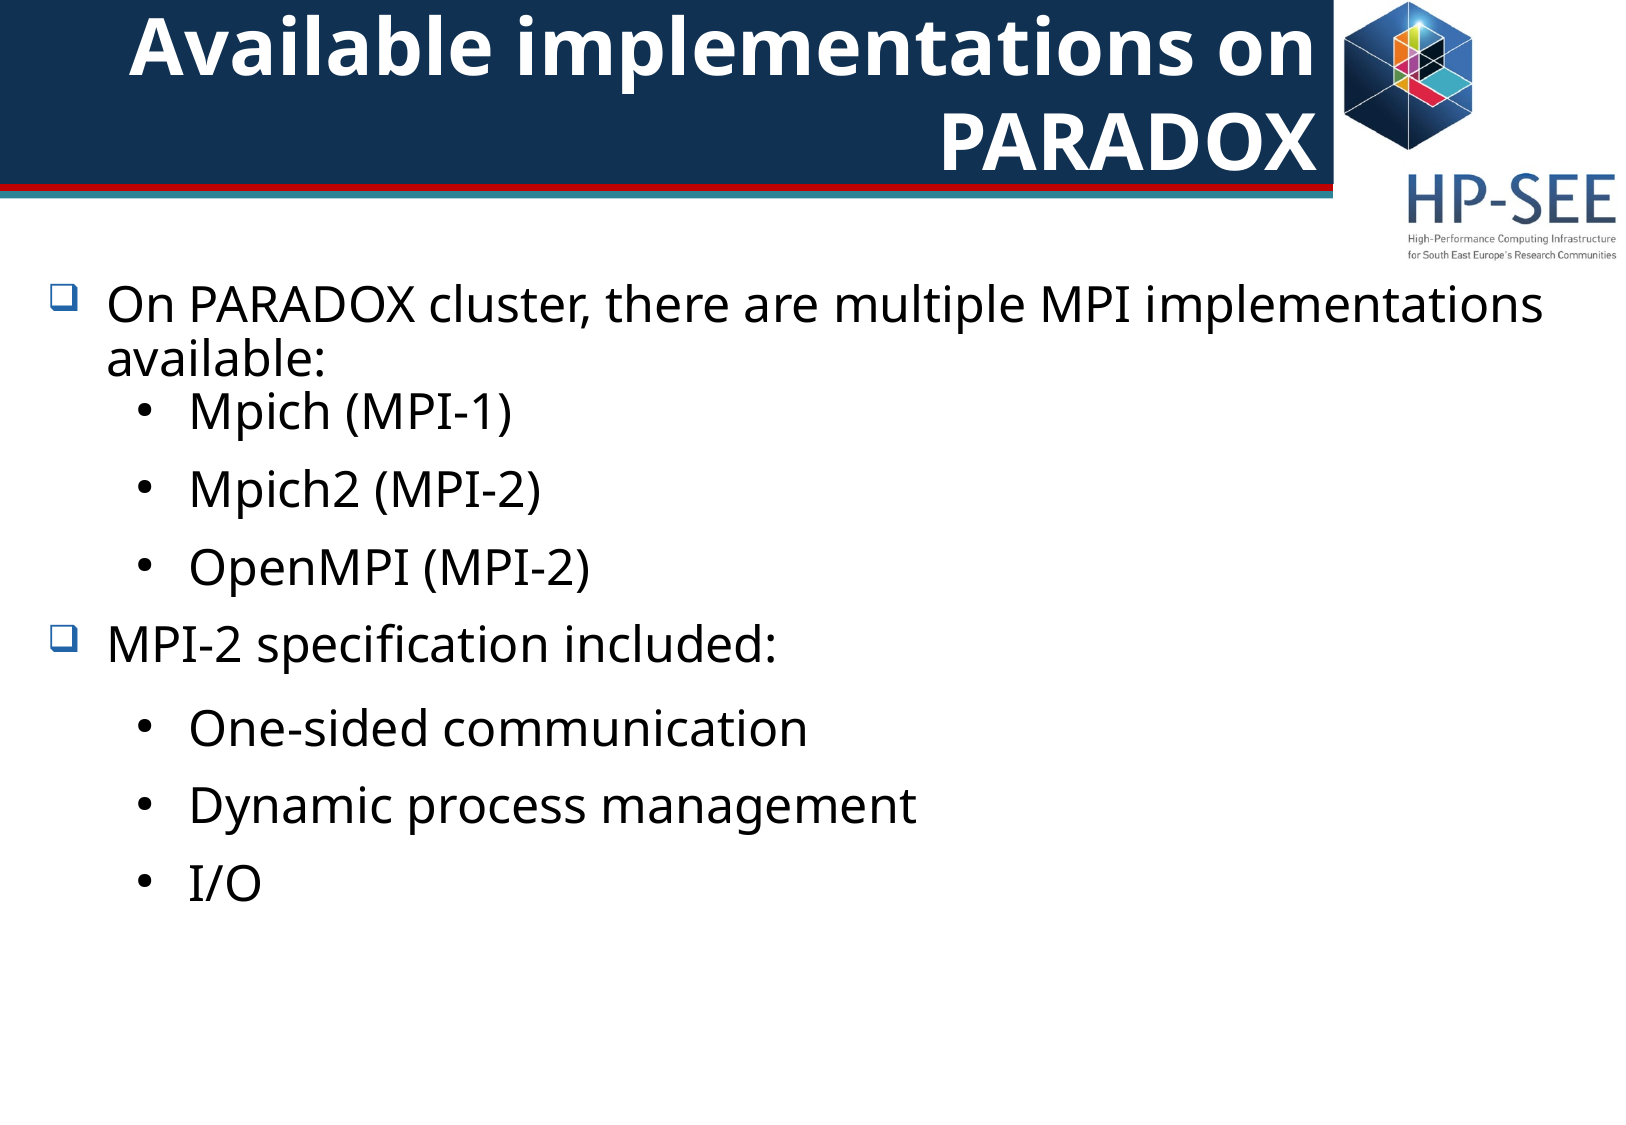

# Available implementations on PARADOX
On PARADOX cluster, there are multiple MPI implementations available:
Mpich (MPI-1)
Mpich2 (MPI-2)
OpenMPI (MPI-2)
MPI-2 specification included:
One-sided communication
Dynamic process management
I/O